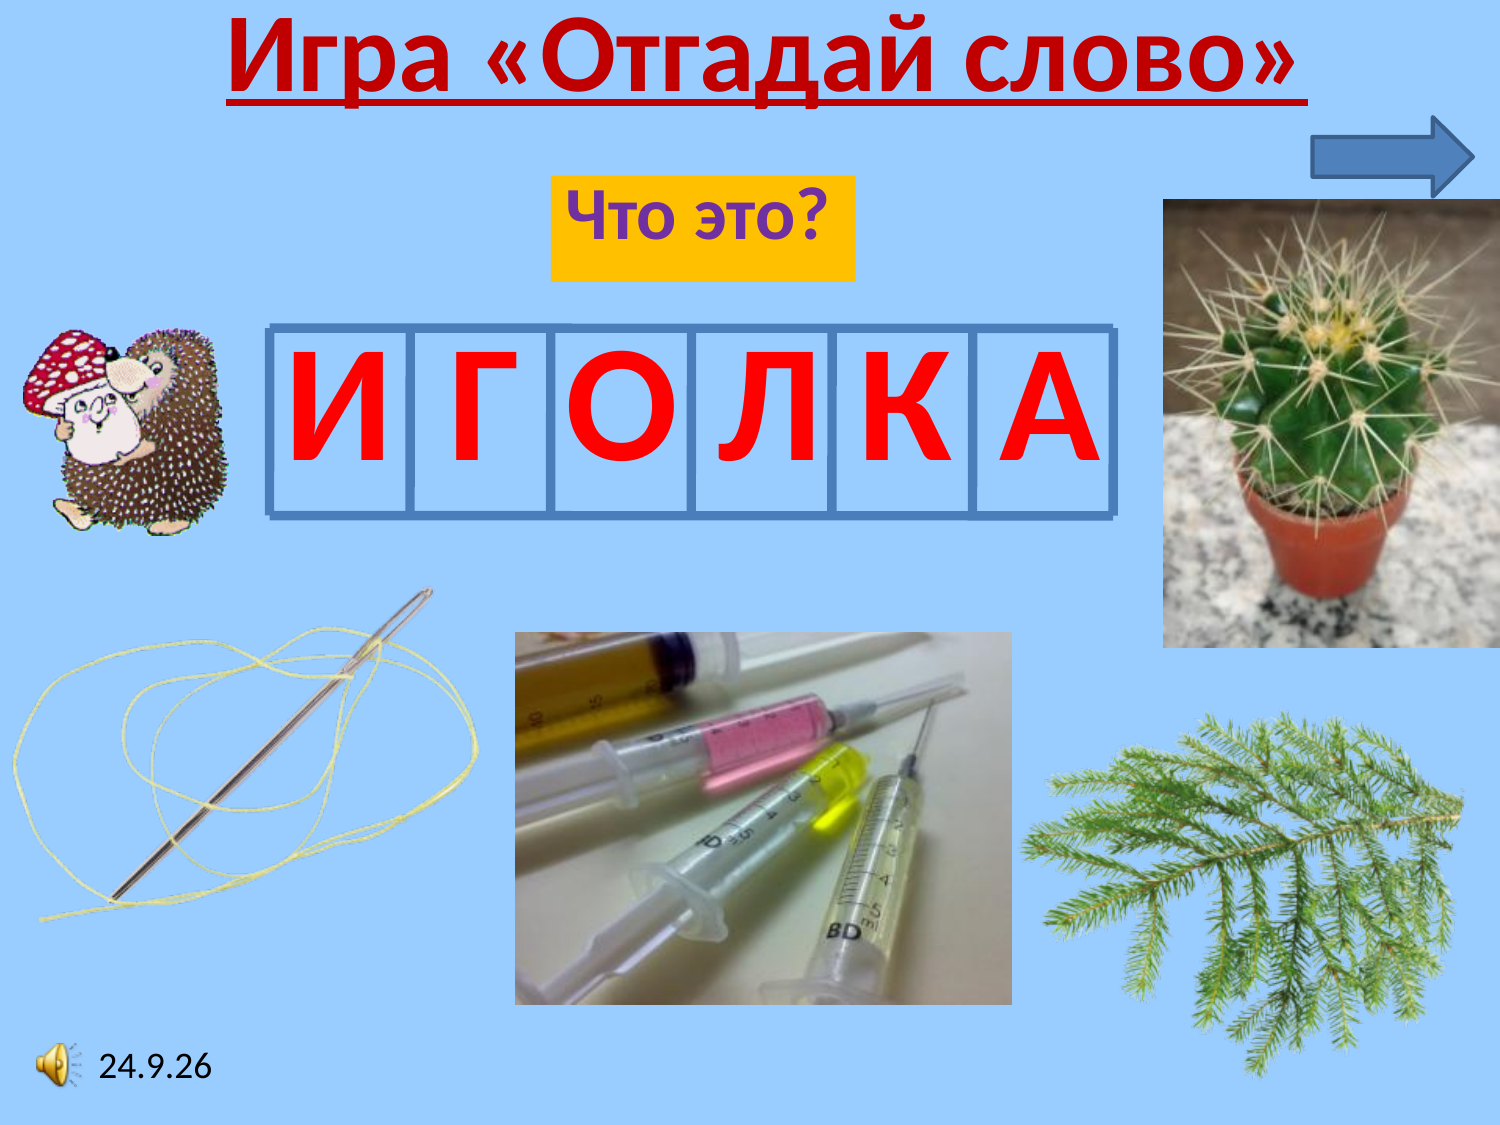

Игра «Отгадай слово»
Что это?
И
Г
О
Л
К
А